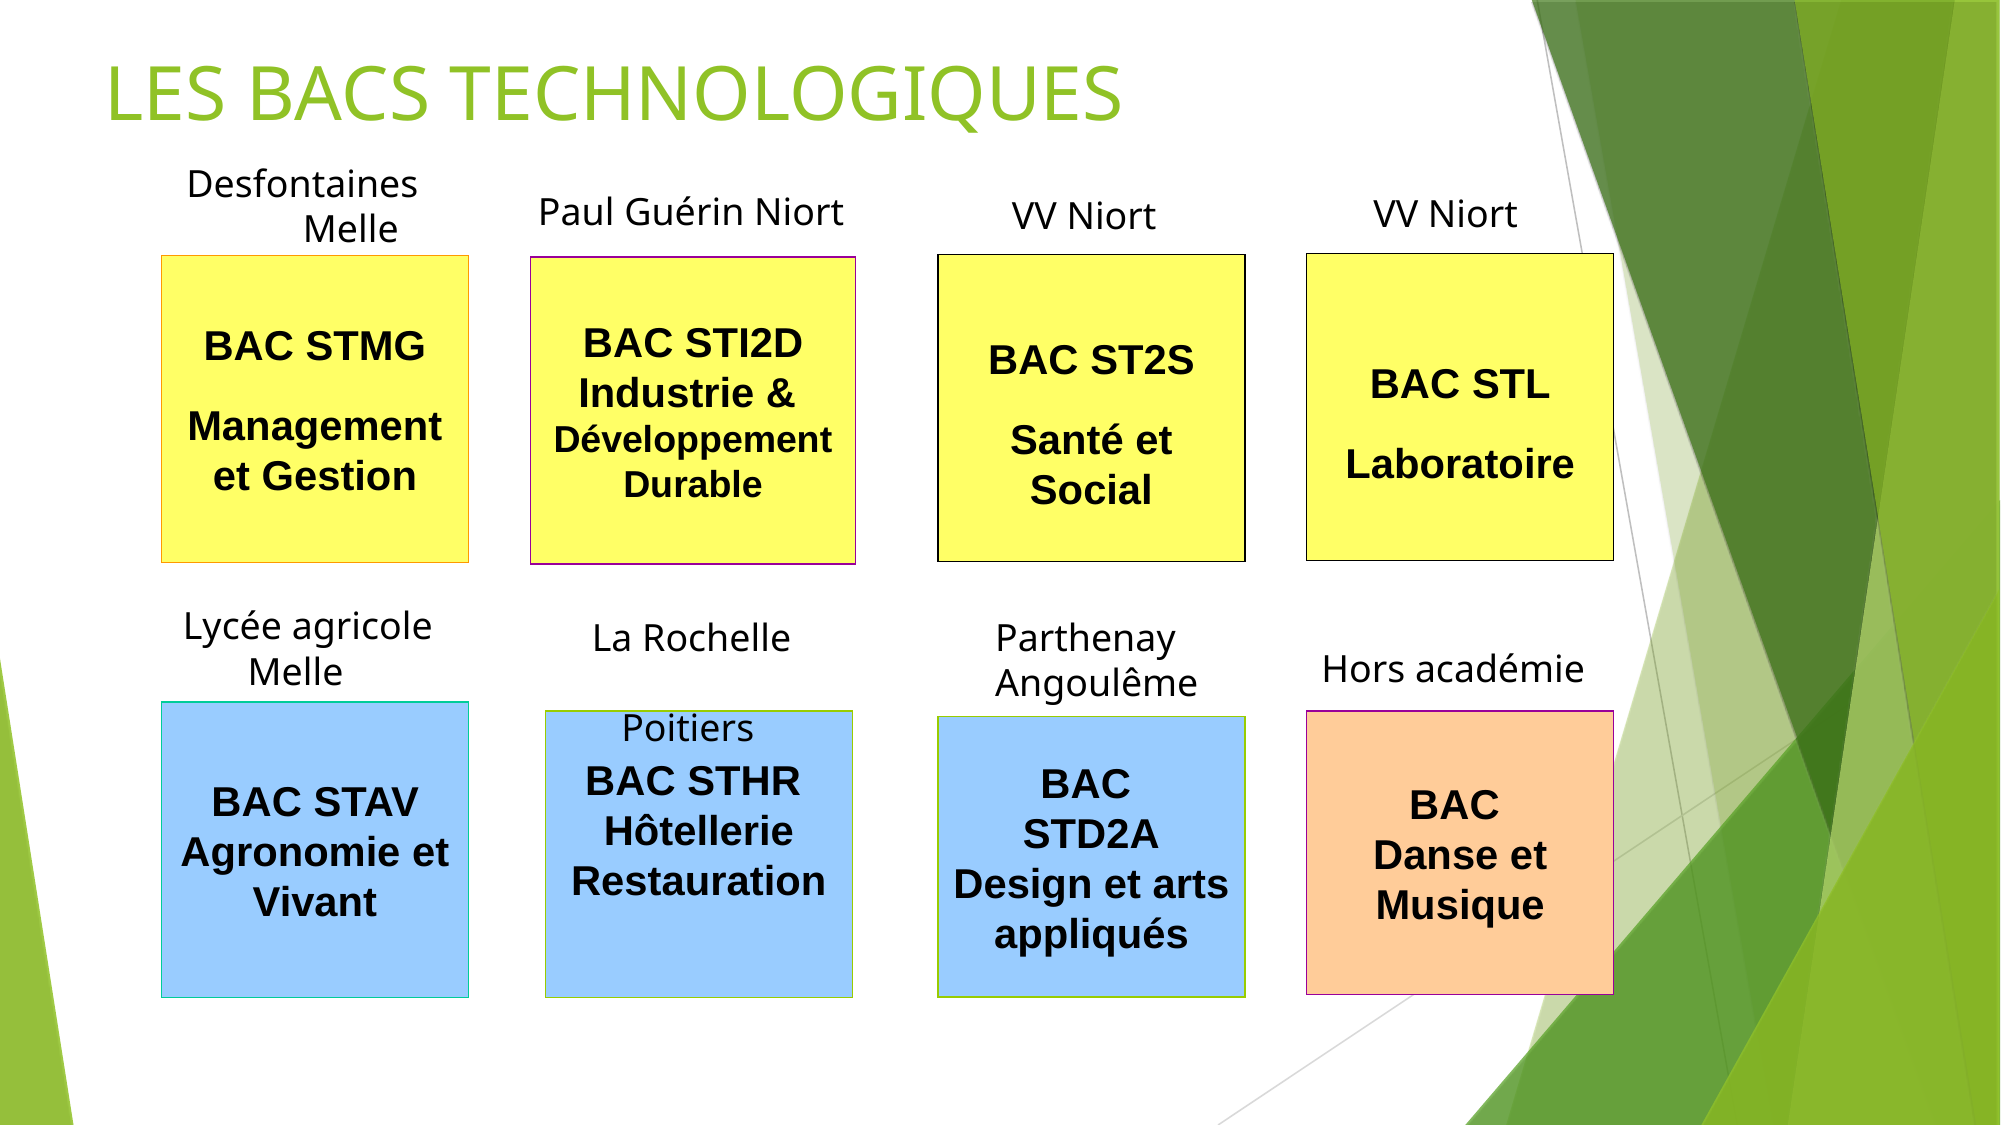

LES BACS TECHNOLOGIQUES
Desfontaines Melle
Paul Guérin Niort
 VV Niort
VV Niort
BAC STL
Laboratoire
BAC ST2S
Santé et Social
BAC STMG
Management et Gestion
BAC STI2D
Industrie & Développement Durable
 Lycée agricole
 Melle
La Rochelle
 Poitiers
Parthenay
Angoulême
Hors académie
BAC STAV
Agronomie et Vivant
BAC STHR
Hôtellerie
Restauration
BAC
Danse et Musique
BAC
STD2A
Design et arts appliqués